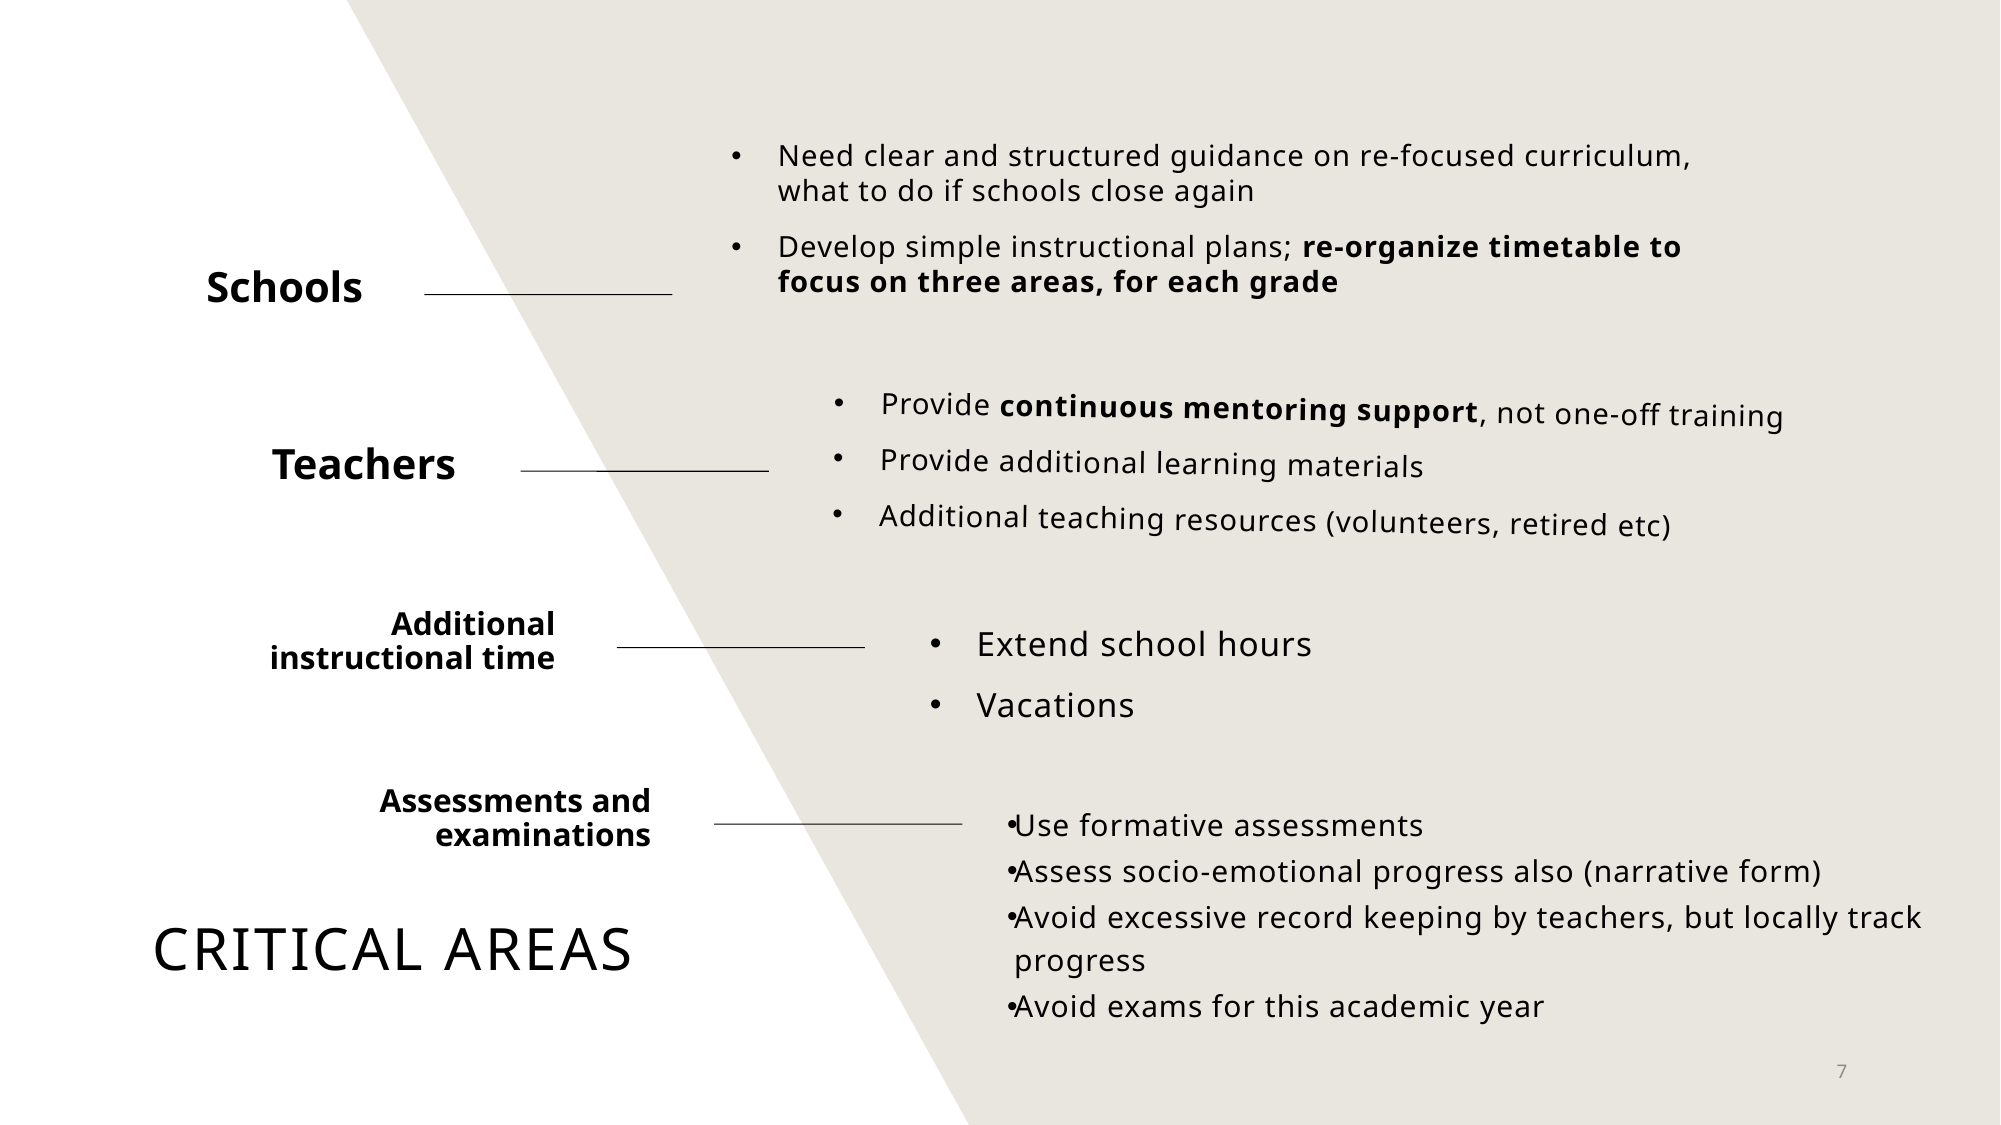

Need clear and structured guidance on re-focused curriculum, what to do if schools close again
Develop simple instructional plans; re-organize timetable to focus on three areas, for each grade
Schools
Provide continuous mentoring support, not one-off training
Provide additional learning materials
Additional teaching resources (volunteers, retired etc)
Teachers
Additional instructional time
Extend school hours
Vacations
Assessments and examinations
Use formative assessments
Assess socio-emotional progress also (narrative form)
Avoid excessive record keeping by teachers, but locally track progress
Avoid exams for this academic year
# Critical areas